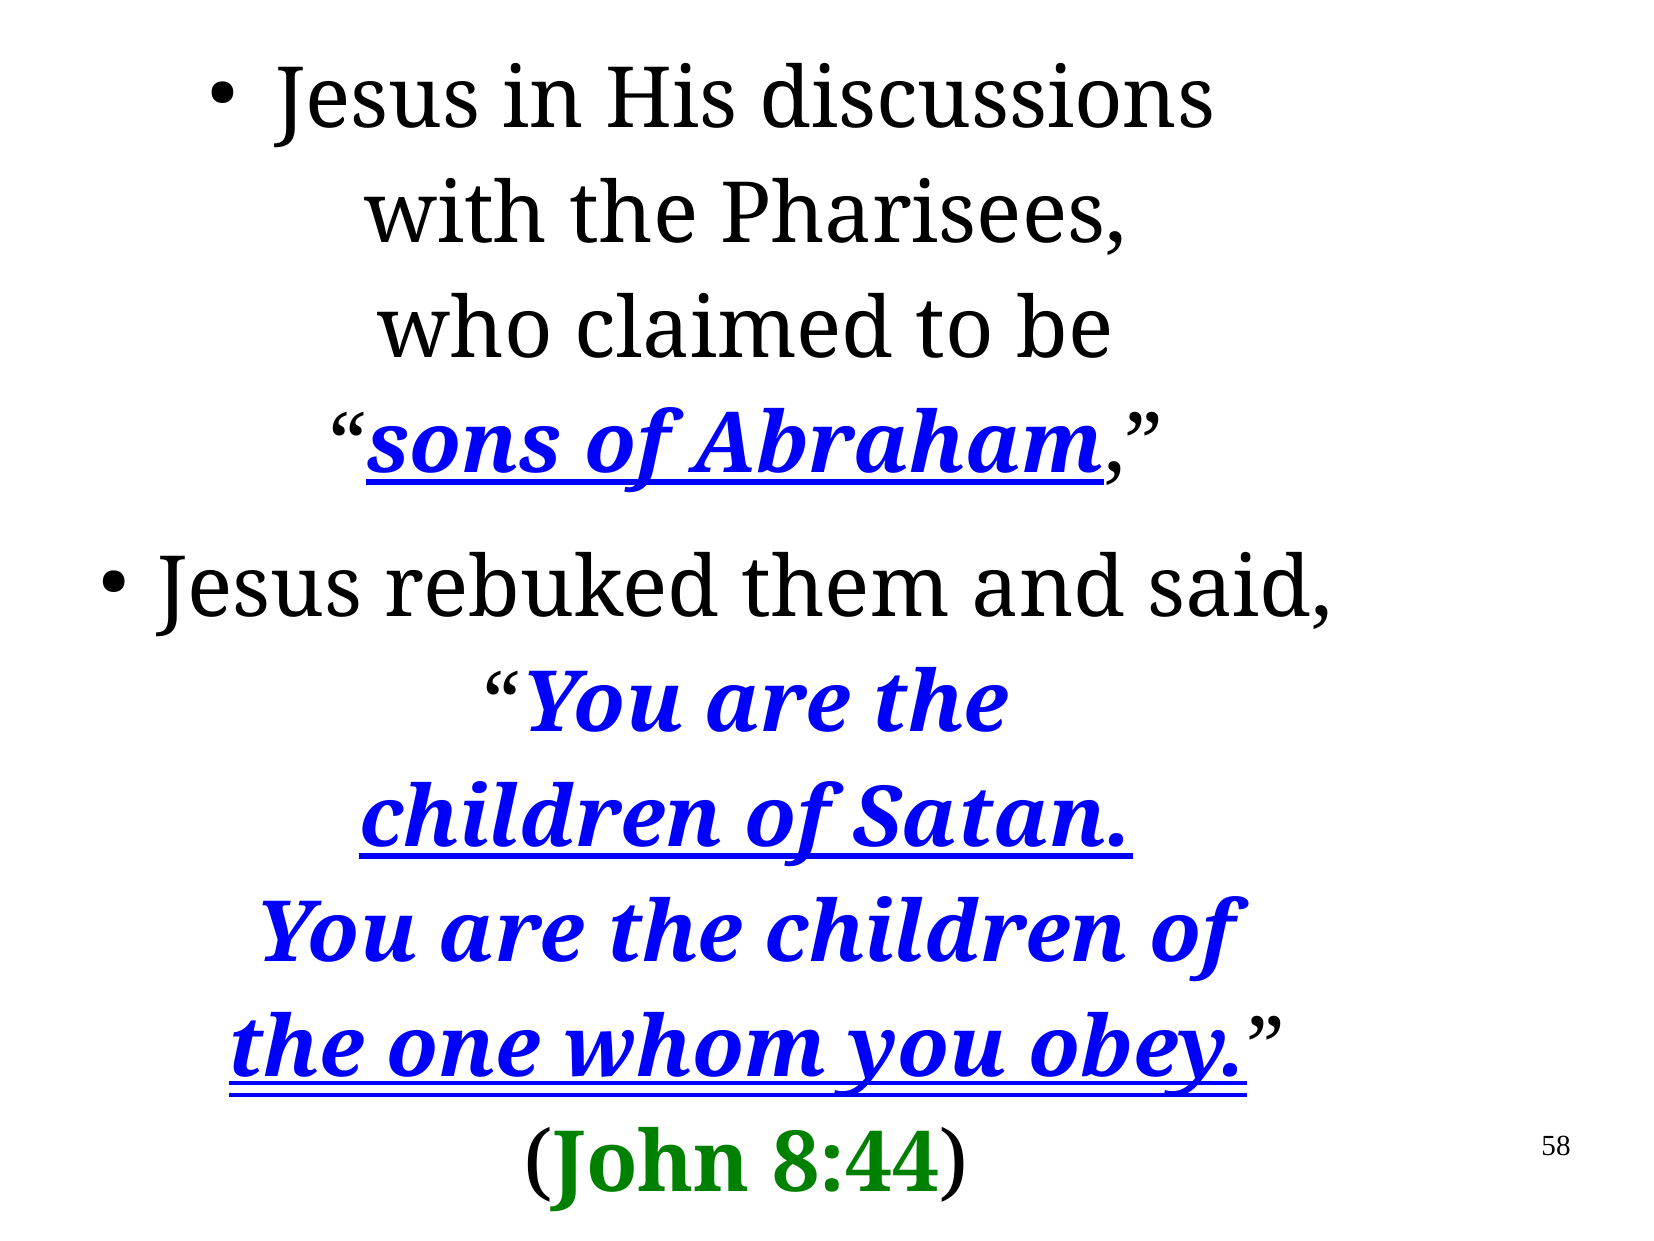

# Jesus in His discussions with the Pharisees, who claimed to be “sons of Abraham,”
Jesus rebuked them and said,
“You are the
children of Satan.
You are the children of
the one whom you obey.”
(John 8:44)
58